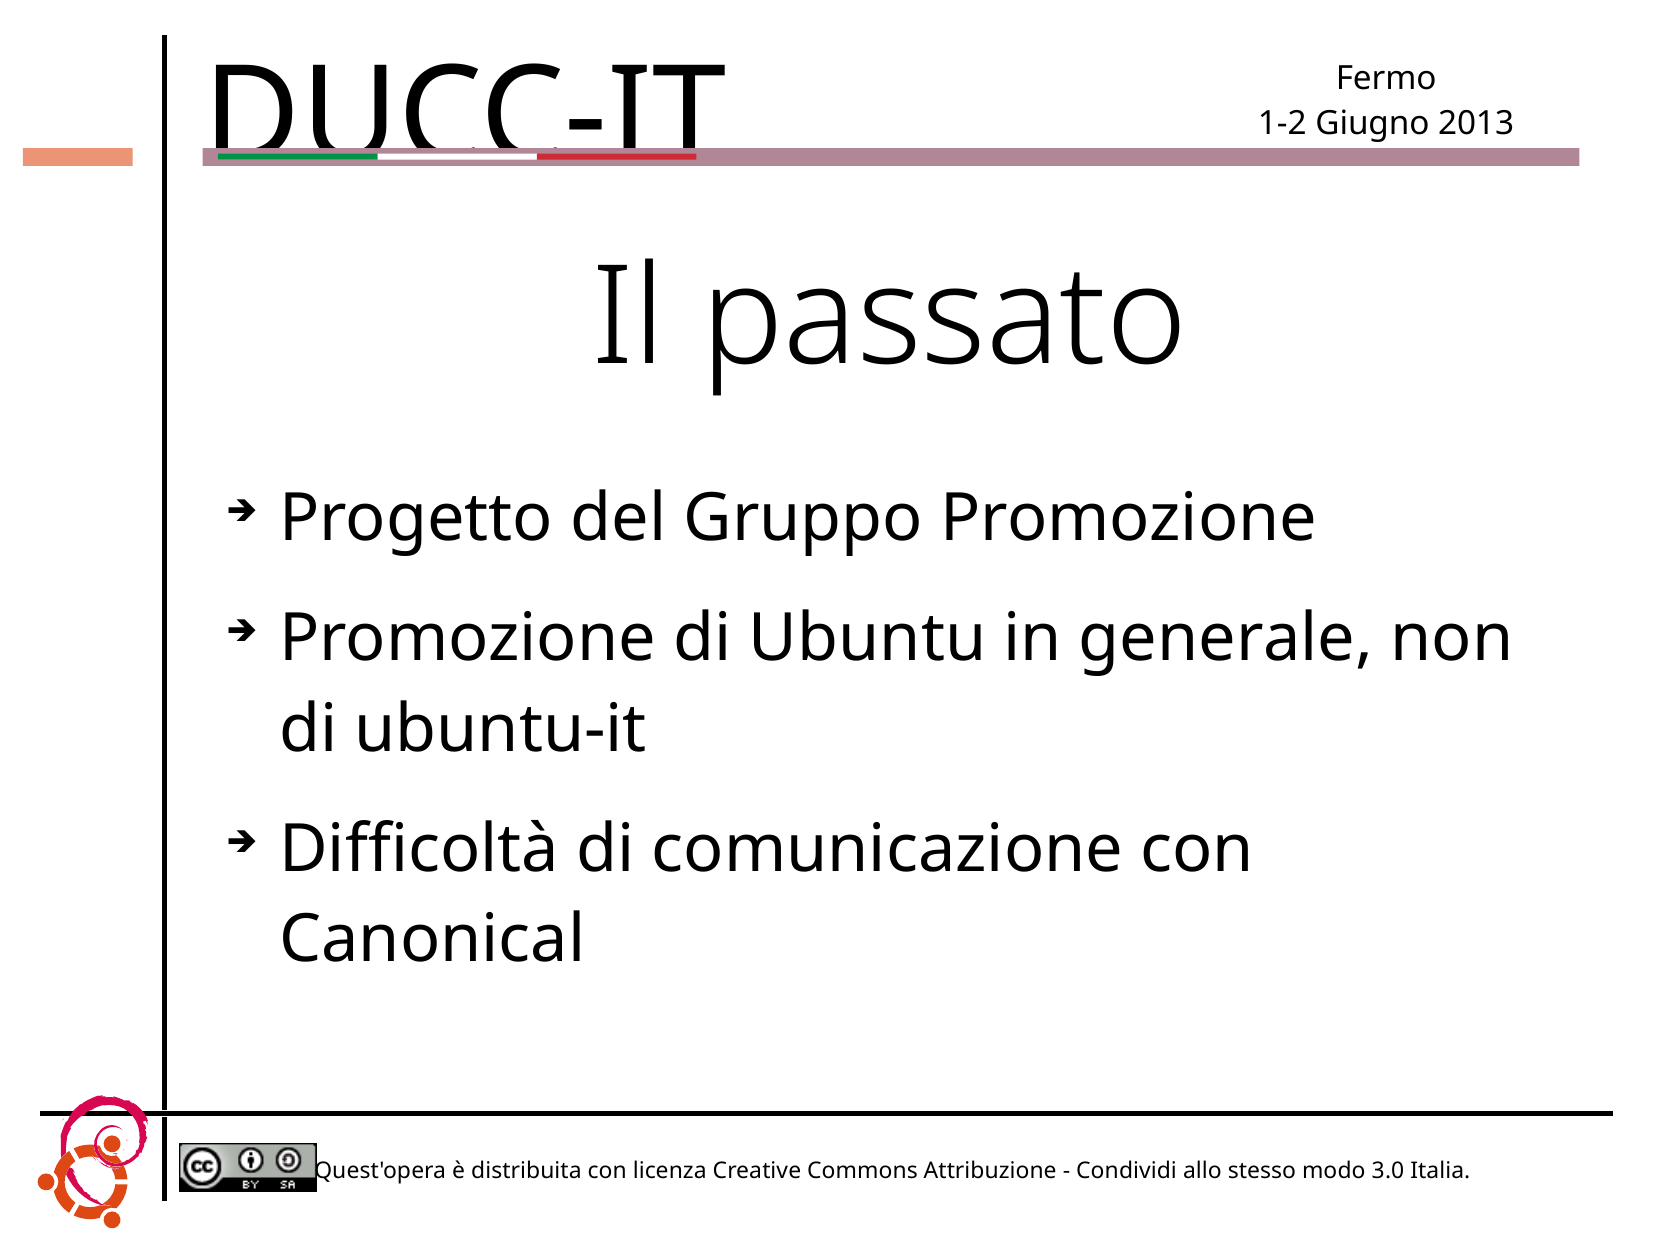

DUCC-IT
Fermo
1-2 Giugno 2013
# Il passato
Progetto del Gruppo Promozione
Promozione di Ubuntu in generale, non di ubuntu-it
Difficoltà di comunicazione con Canonical
Quest'opera è distribuita con licenza Creative Commons Attribuzione - Condividi allo stesso modo 3.0 Italia.